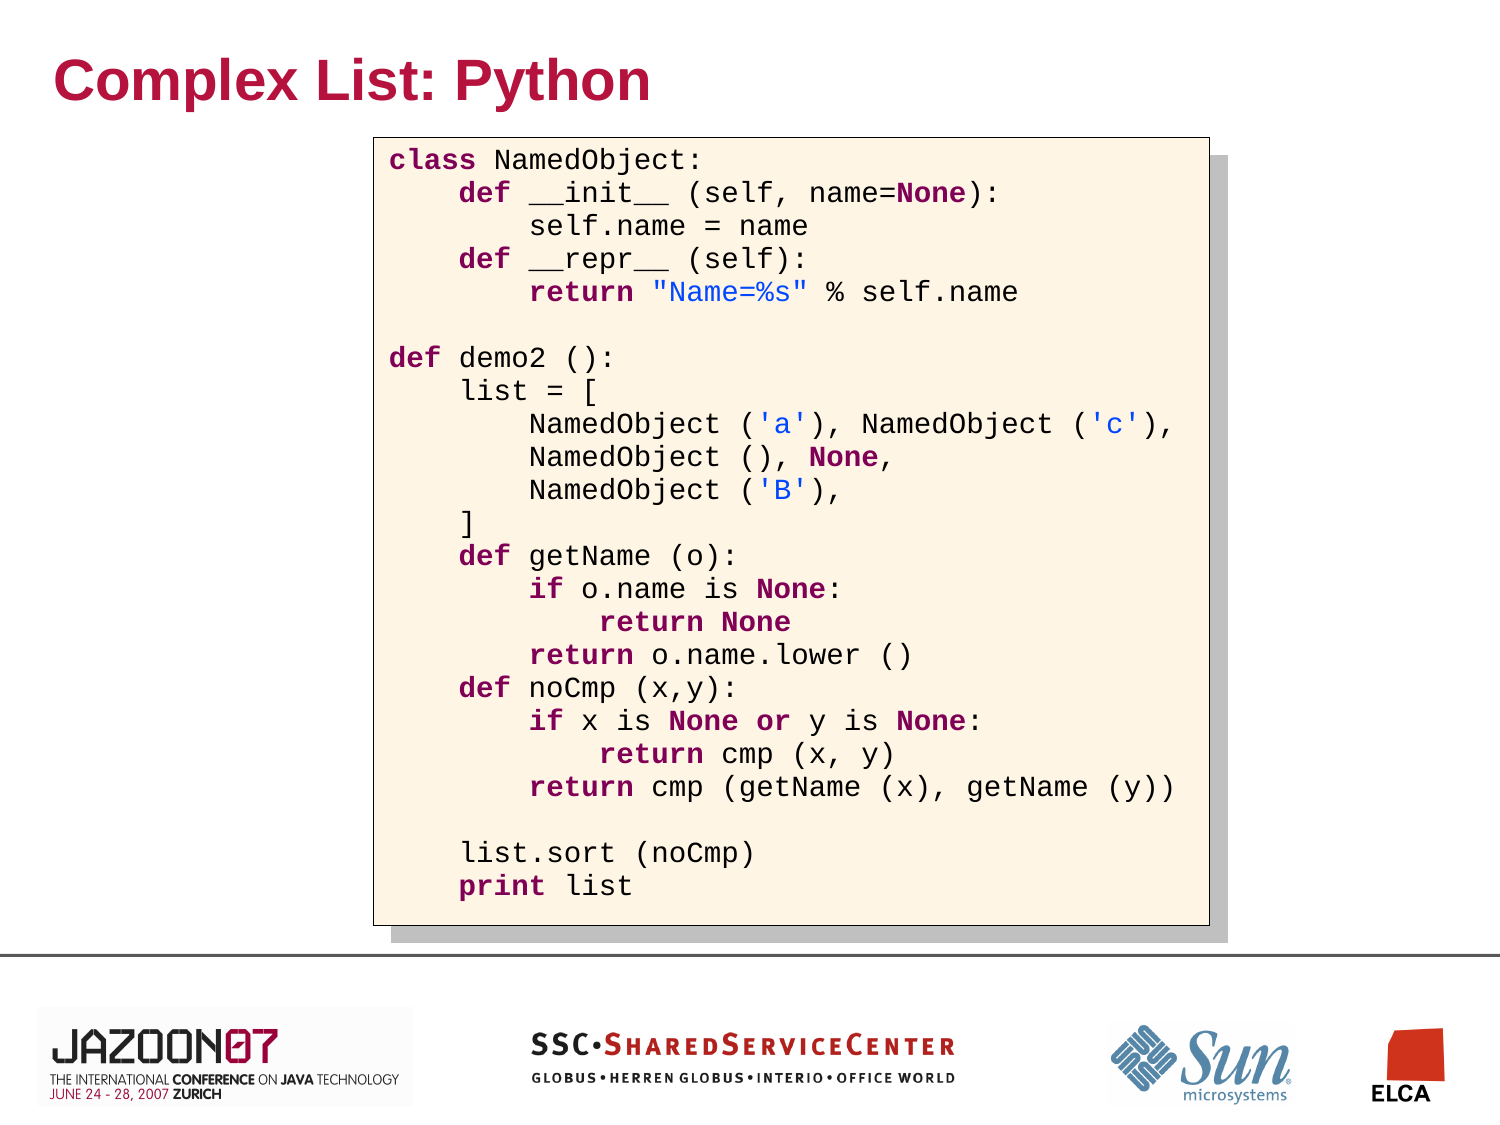

# Complex List: Python
class NamedObject:
 def __init__ (self, name=None):
 self.name = name
 def __repr__ (self):
 return "Name=%s" % self.name
def demo2 ():
 list = [
 NamedObject ('a'), NamedObject ('c'),
 NamedObject (), None,
 NamedObject ('B'),
 ]
 def getName (o):
 if o.name is None:
 return None
 return o.name.lower ()
 def noCmp (x,y):
 if x is None or y is None:
 return cmp (x, y)
 return cmp (getName (x), getName (y))
 list.sort (noCmp)
 print list